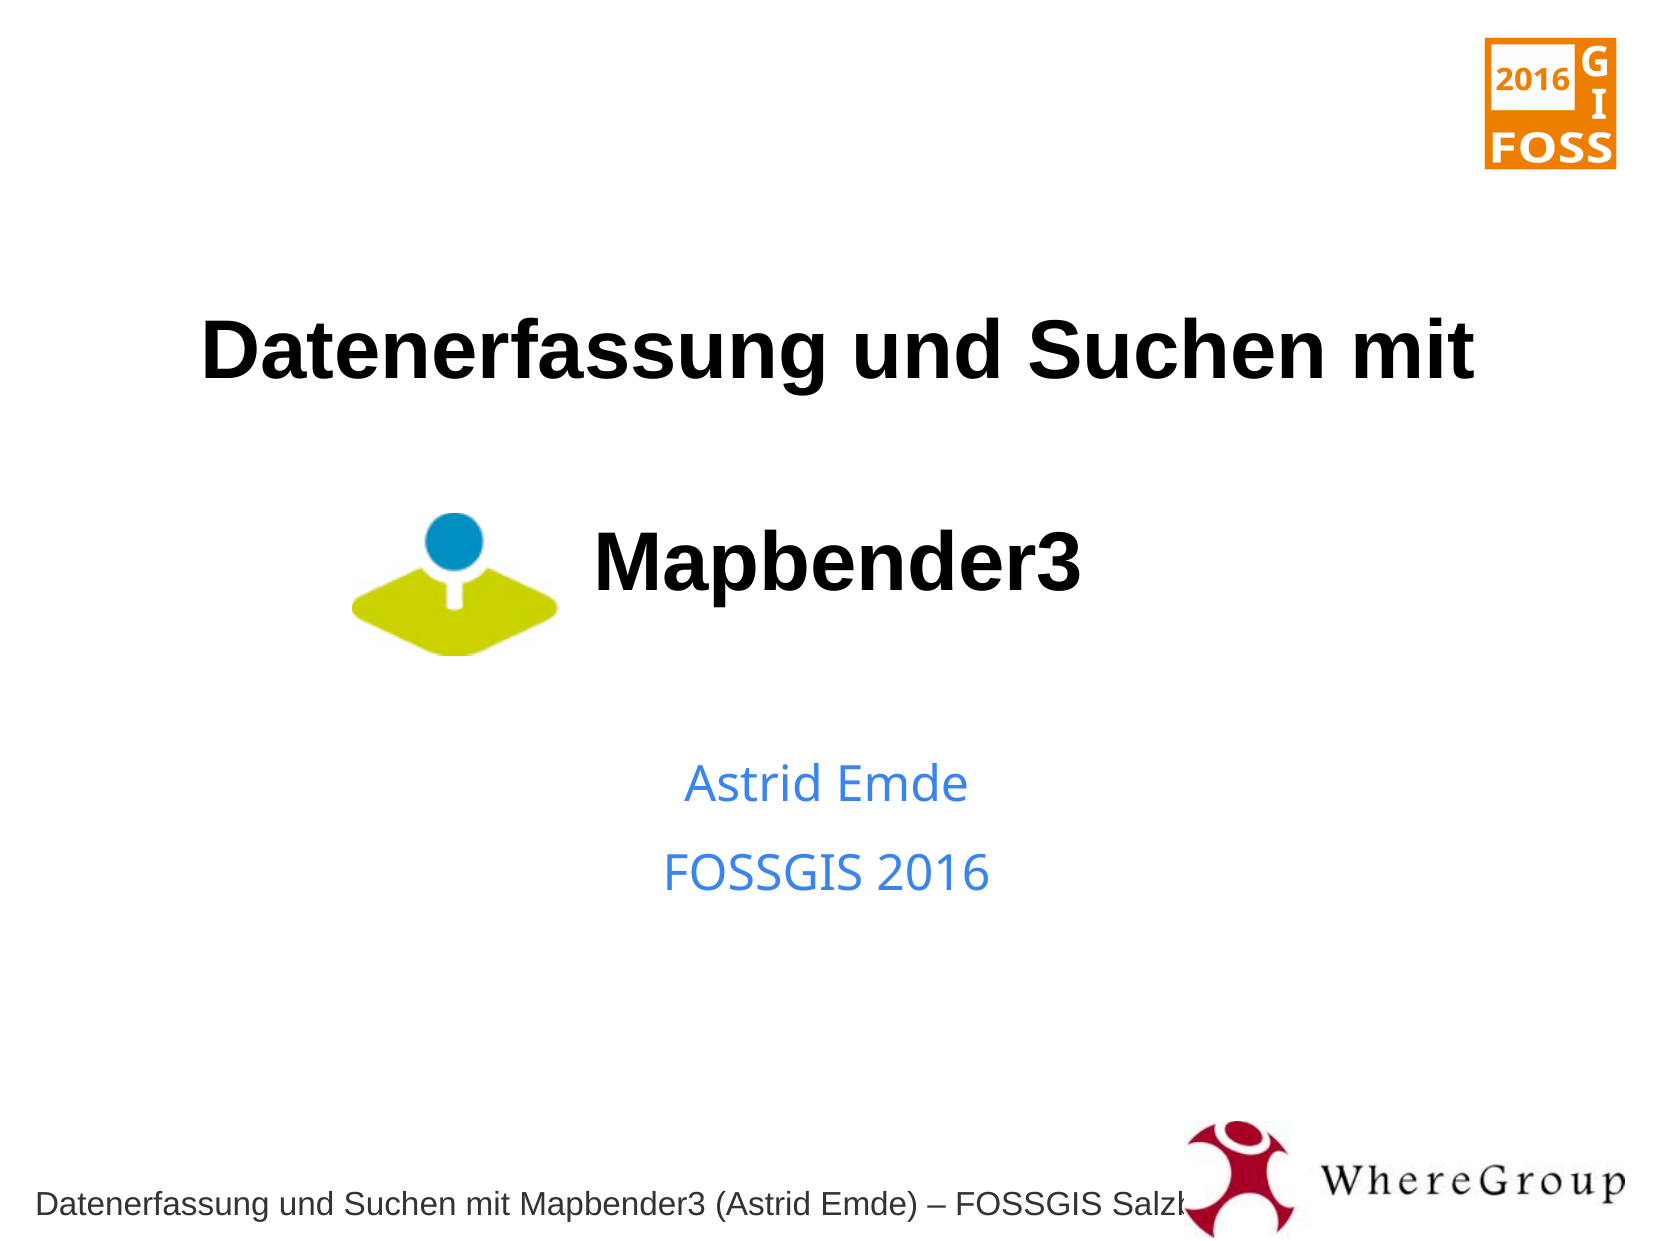

Datenerfassung und Suchen mit
 Mapbender3
Astrid Emde
FOSSGIS 2016